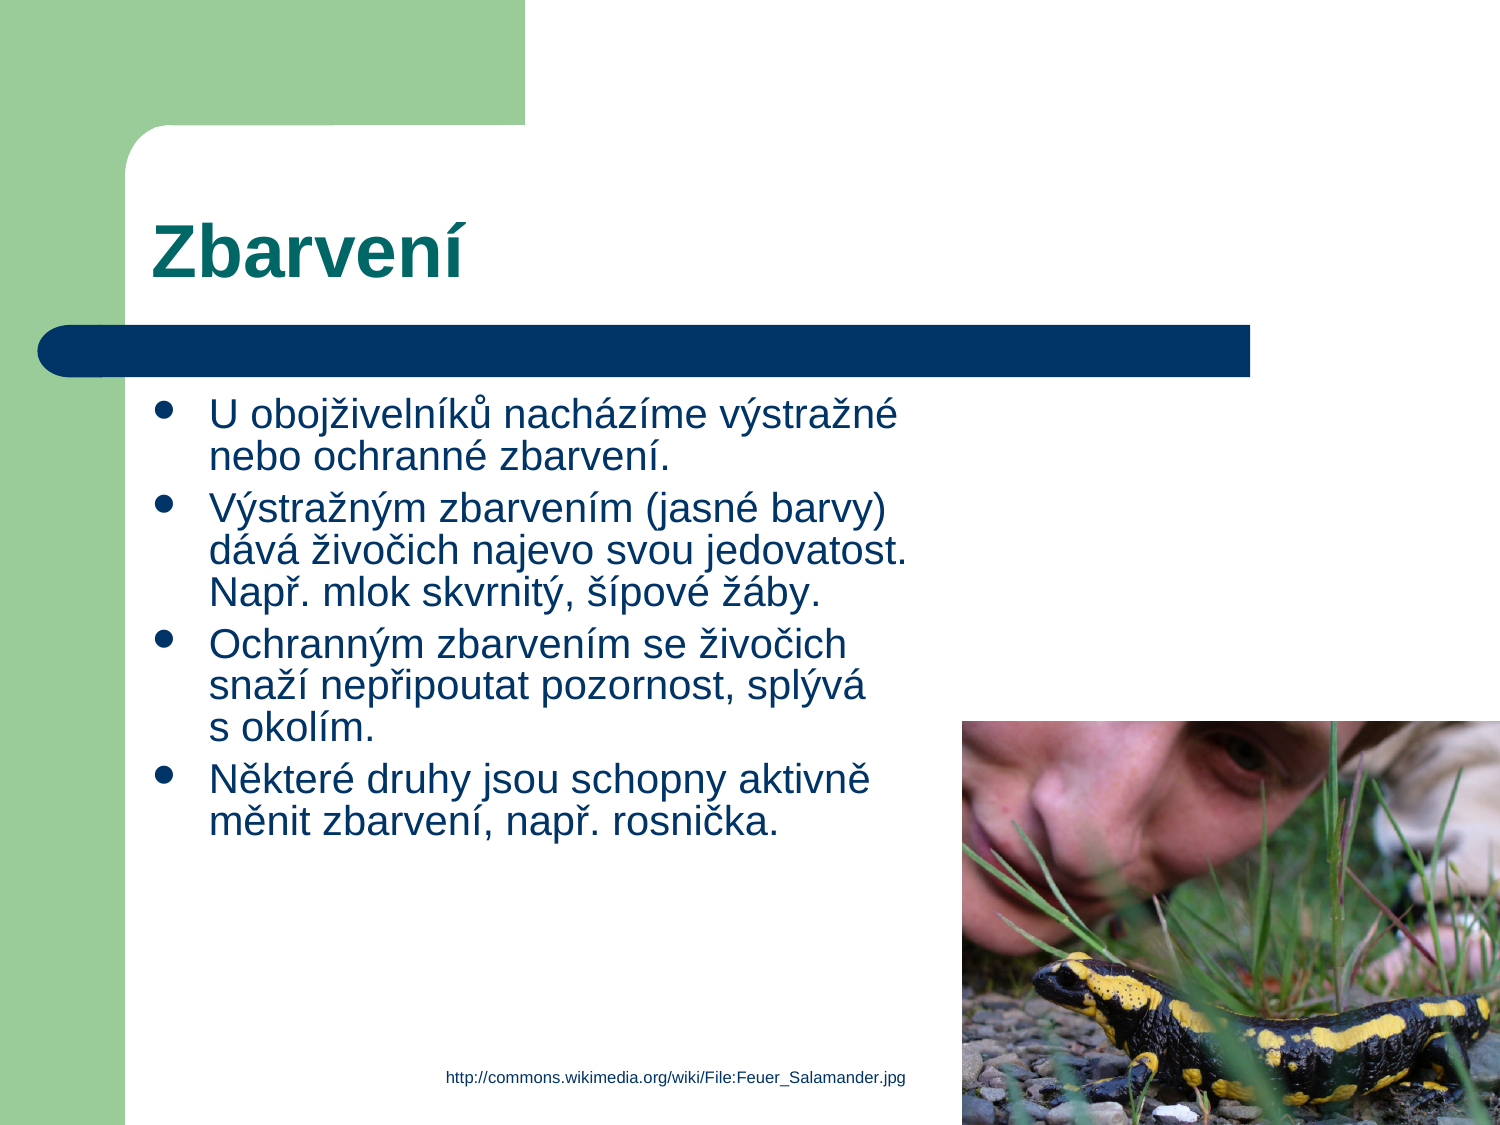

# Zbarvení
U obojživelníků nacházíme výstražné nebo ochranné zbarvení.
Výstražným zbarvením (jasné barvy) dává živočich najevo svou jedovatost. Např. mlok skvrnitý, šípové žáby.
Ochranným zbarvením se živočich snaží nepřipoutat pozornost, splývá
s okolím.
Některé druhy jsou schopny aktivně měnit zbarvení, např. rosnička.
http://commons.wikimedia.org/wiki/File:Feuer_Salamander.jpg